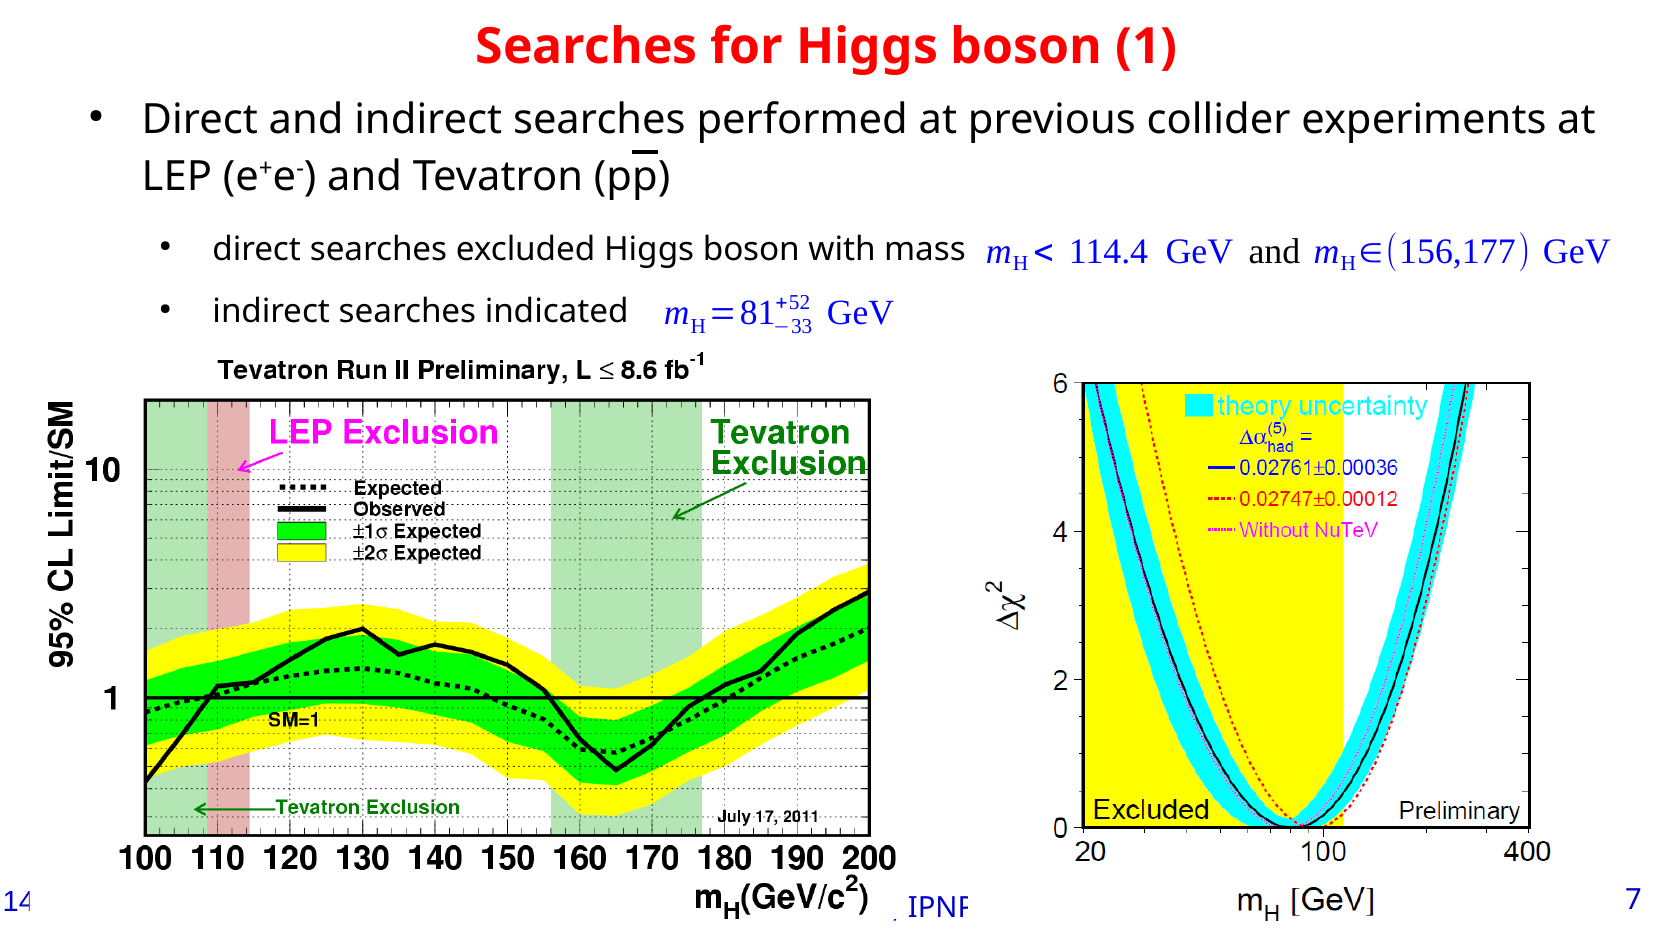

# Searches for Higgs boson (1)
Direct and indirect searches performed at previous collider experiments at LEP (e+e-) and Tevatron (pp)
direct searches excluded Higgs boson with mass
indirect searches indicated
7
T.Davidek, IPNP